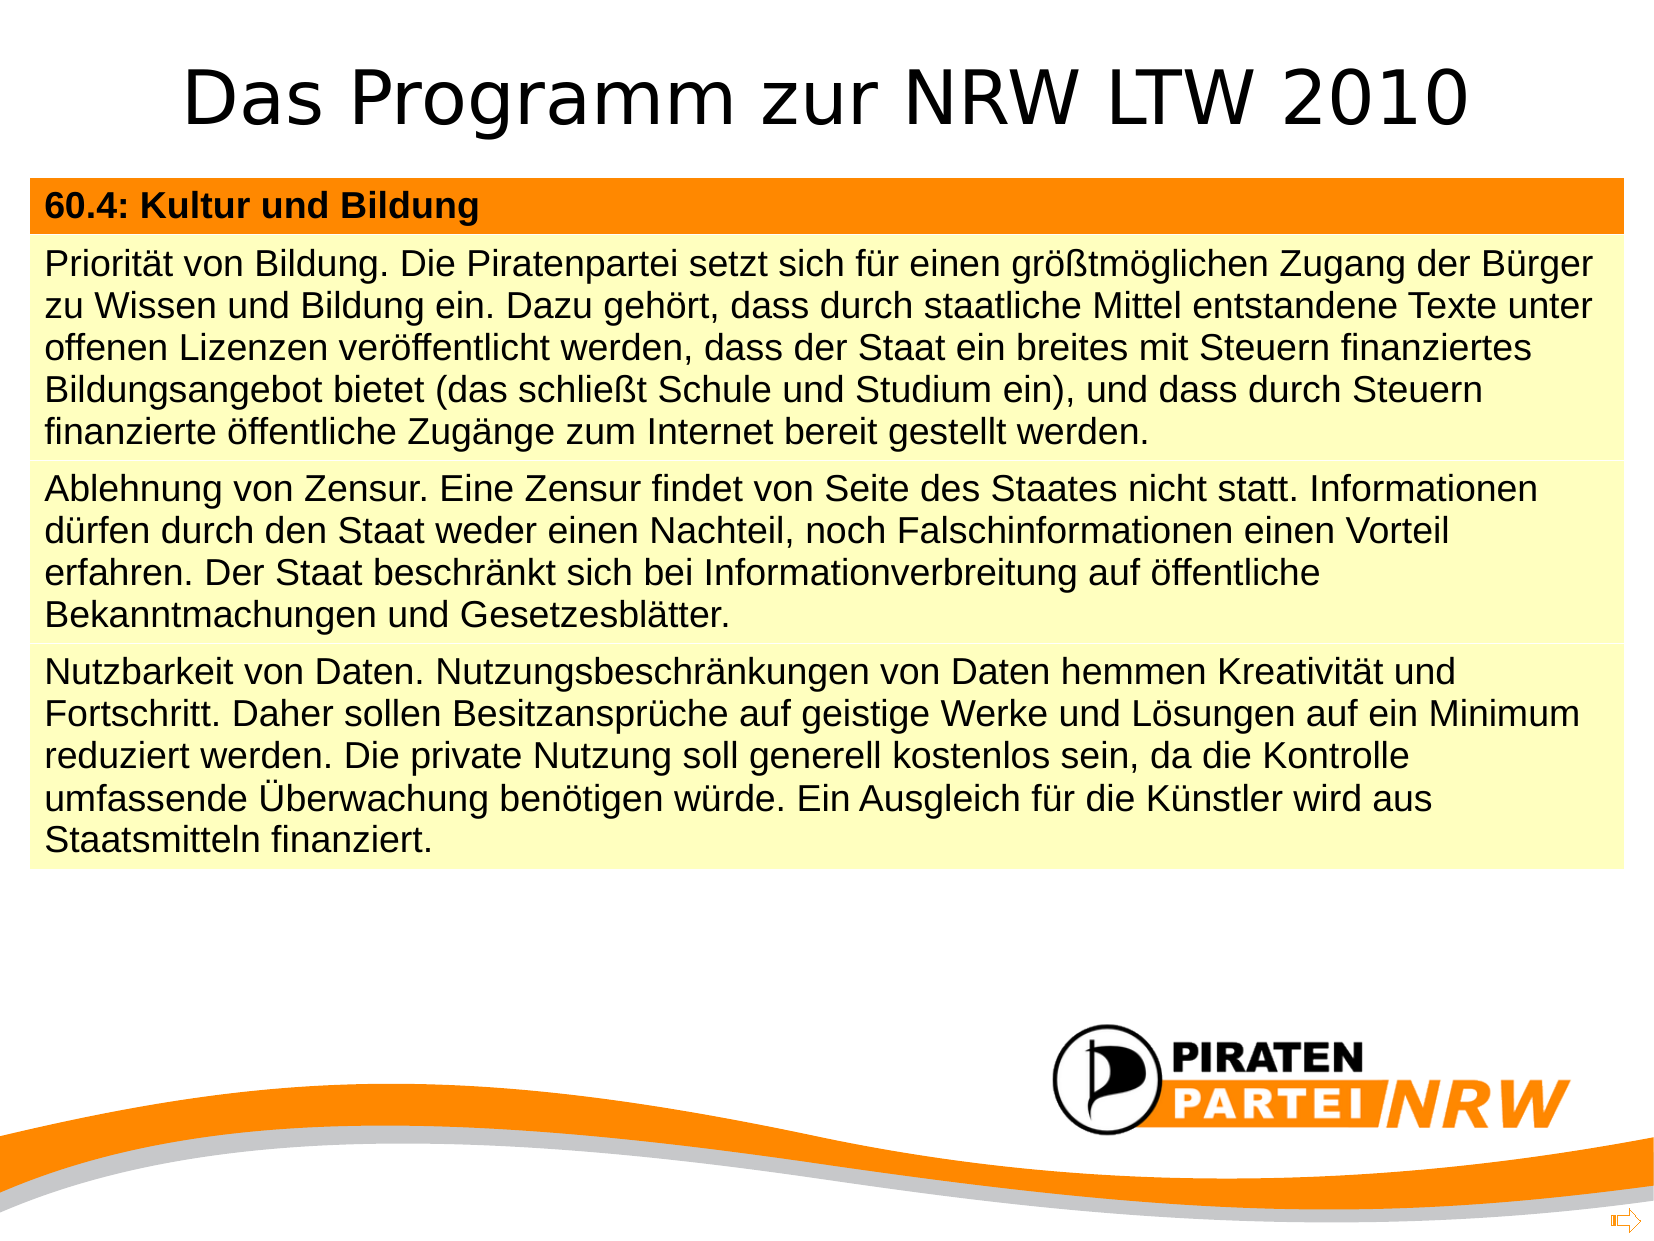

# Das Programm zur NRW LTW 2010
| 60.4: Kultur und Bildung |
| --- |
| Priorität von Bildung. Die Piratenpartei setzt sich für einen größtmöglichen Zugang der Bürger zu Wissen und Bildung ein. Dazu gehört, dass durch staatliche Mittel entstandene Texte unter offenen Lizenzen veröffentlicht werden, dass der Staat ein breites mit Steuern finanziertes Bildungsangebot bietet (das schließt Schule und Studium ein), und dass durch Steuern finanzierte öffentliche Zugänge zum Internet bereit gestellt werden. |
| Ablehnung von Zensur. Eine Zensur findet von Seite des Staates nicht statt. Informationen dürfen durch den Staat weder einen Nachteil, noch Falschinformationen einen Vorteil erfahren. Der Staat beschränkt sich bei Informationverbreitung auf öffentliche Bekanntmachungen und Gesetzesblätter. |
| Nutzbarkeit von Daten. Nutzungsbeschränkungen von Daten hemmen Kreativität und Fortschritt. Daher sollen Besitzansprüche auf geistige Werke und Lösungen auf ein Minimum reduziert werden. Die private Nutzung soll generell kostenlos sein, da die Kontrolle umfassende Überwachung benötigen würde. Ein Ausgleich für die Künstler wird aus Staatsmitteln finanziert. |